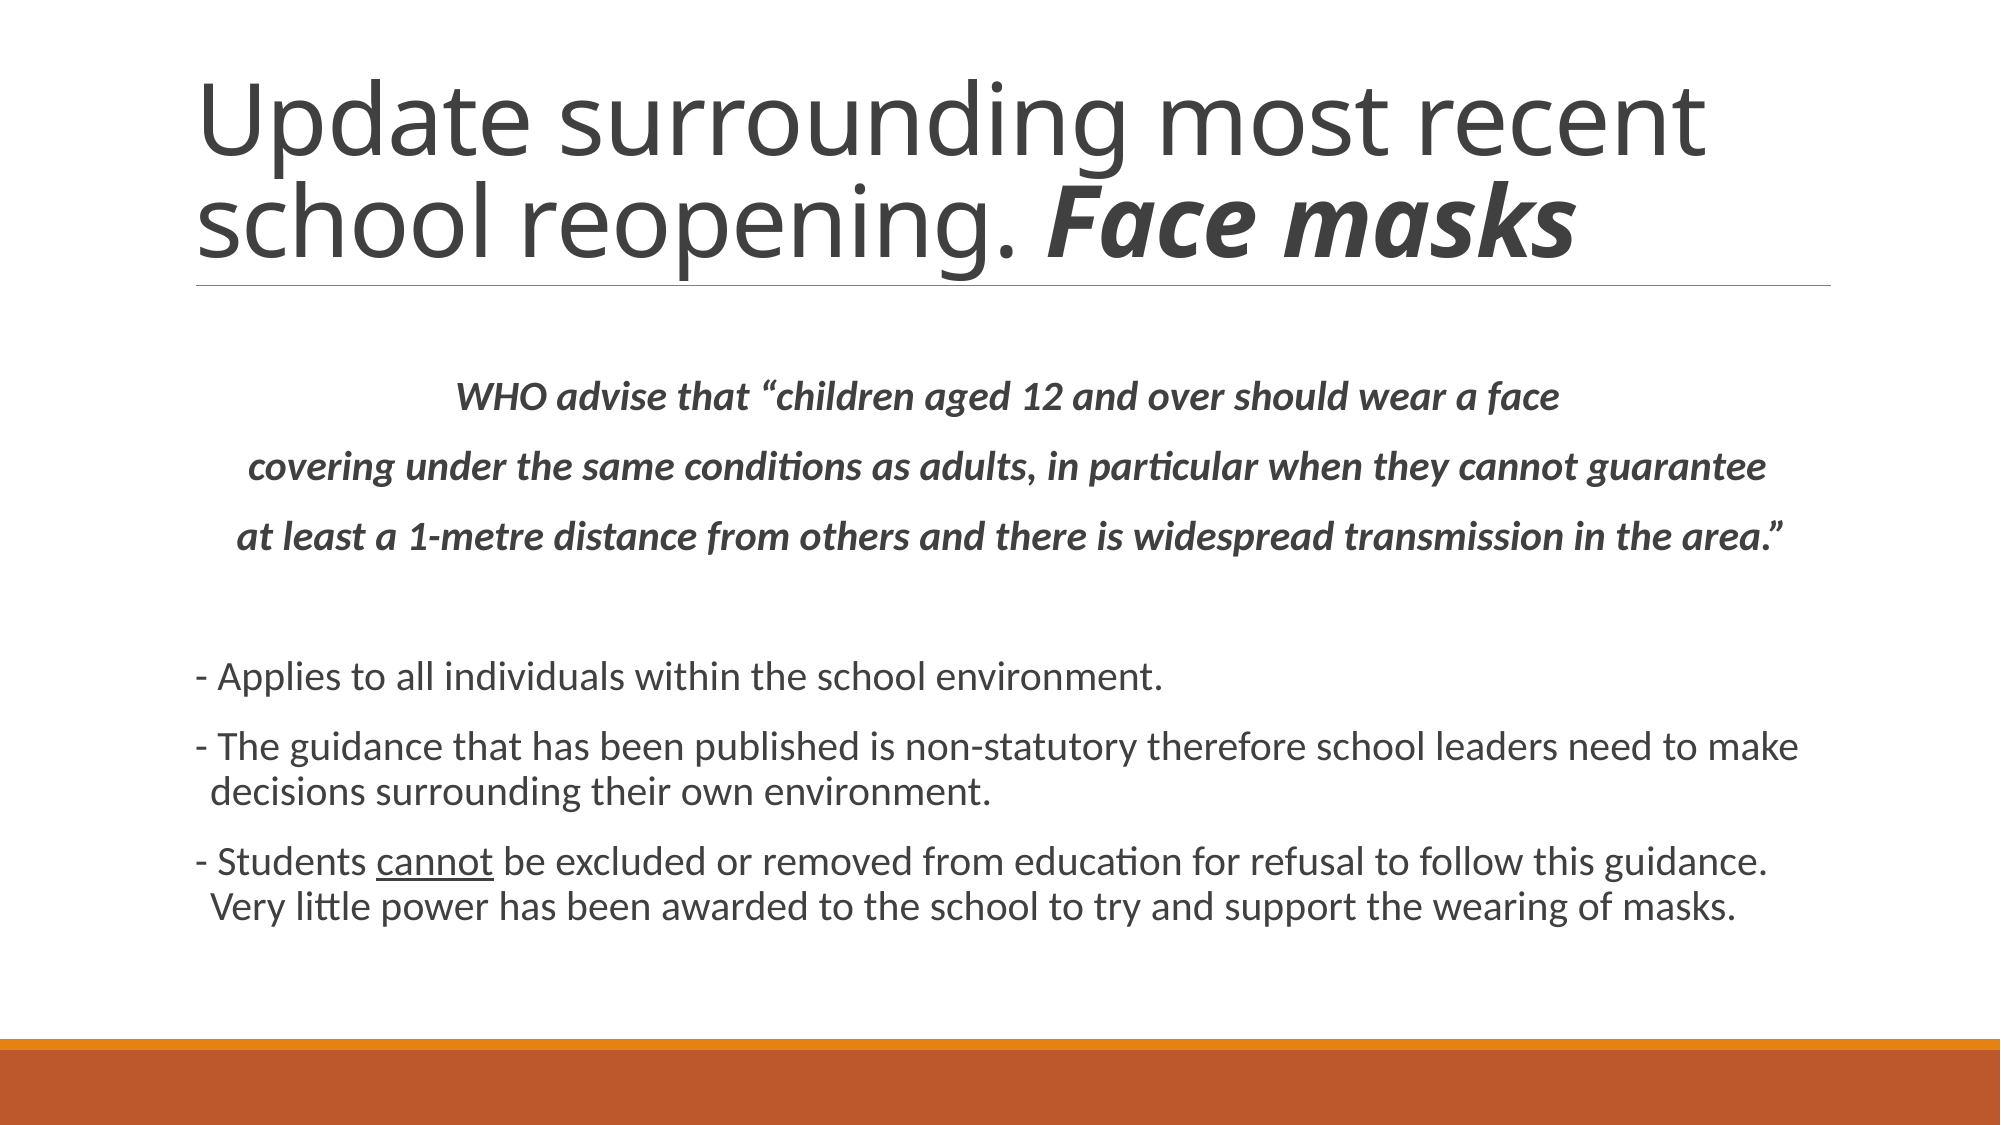

# Update surrounding most recent school reopening. Face masks
WHO advise that “children aged 12 and over should wear a face
covering under the same conditions as adults, in particular when they cannot guarantee
at least a 1-metre distance from others and there is widespread transmission in the area.”
- Applies to all individuals within the school environment.
- The guidance that has been published is non-statutory therefore school leaders need to make decisions surrounding their own environment.
- Students cannot be excluded or removed from education for refusal to follow this guidance. Very little power has been awarded to the school to try and support the wearing of masks.